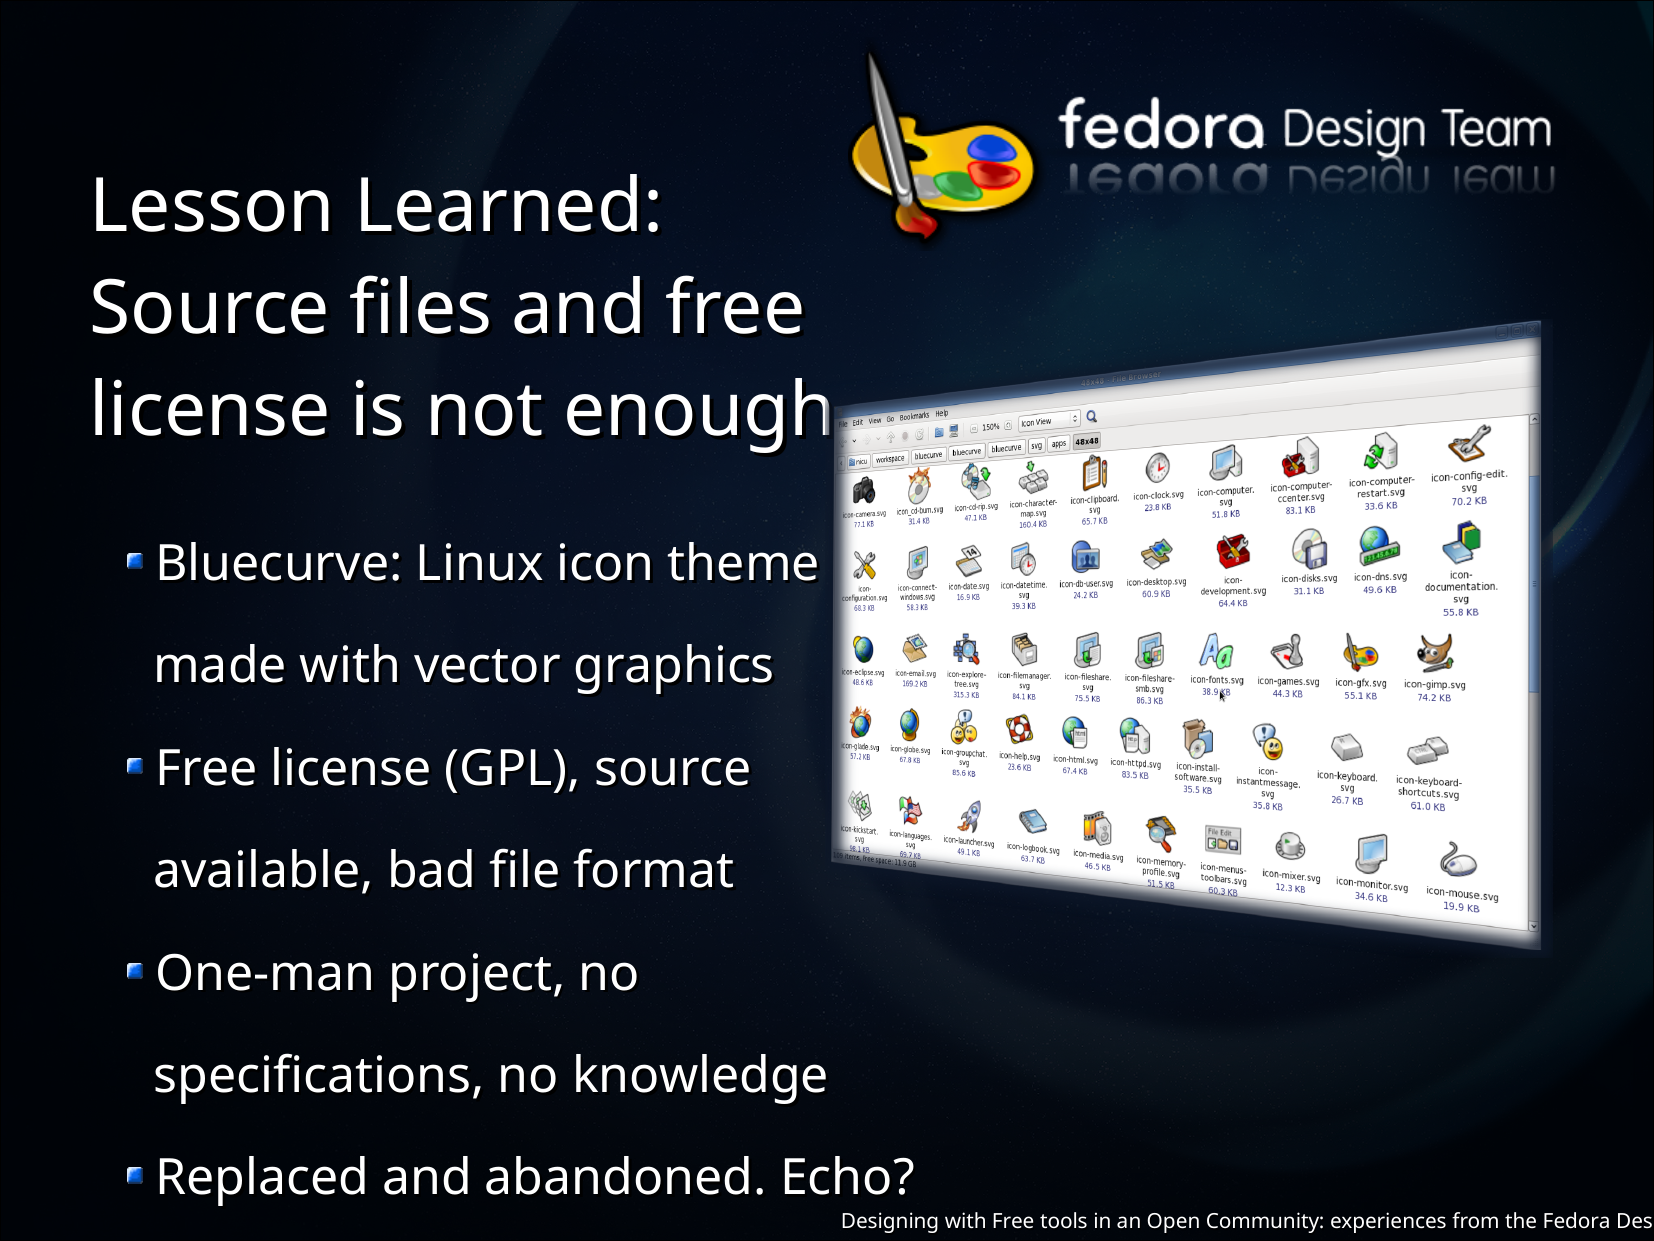

Lesson Learned:
Source files and free
license is not enough
 Bluecurve: Linux icon theme
 made with vector graphics
 Free license (GPL), source
 available, bad file format
 One-man project, no
 specifications, no knowledge
 Replaced and abandoned. Echo?
Designing with Free tools in an Open Community: experiences from the Fedora Design Team